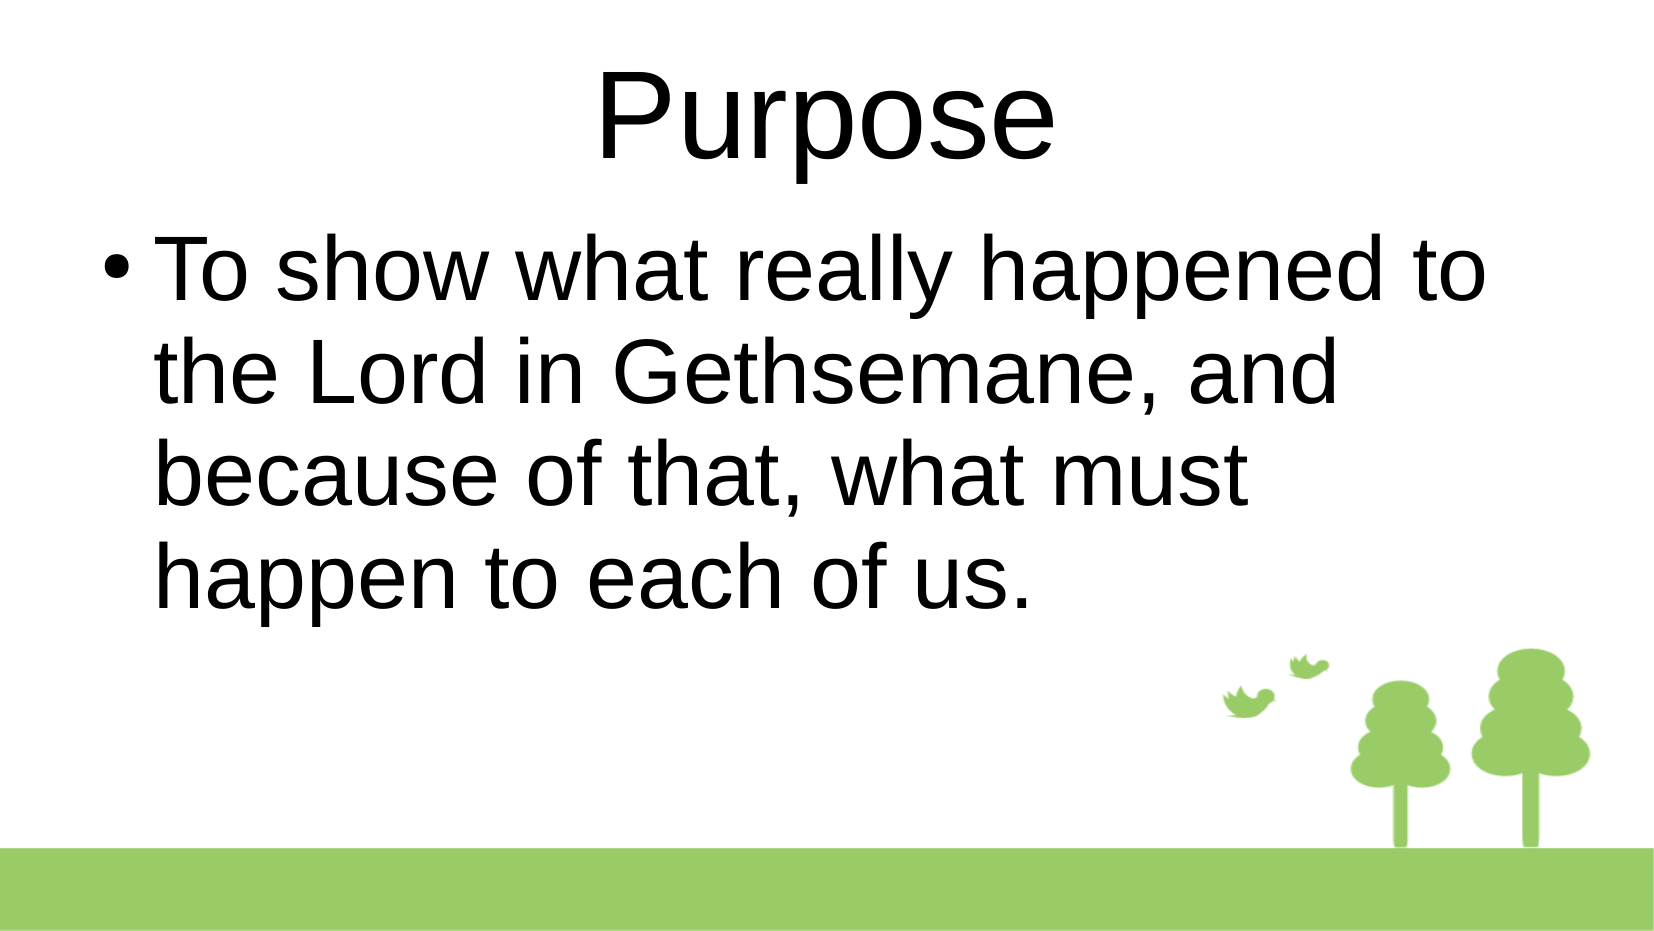

# Purpose
To show what really happened to the Lord in Gethsemane, and because of that, what must happen to each of us.